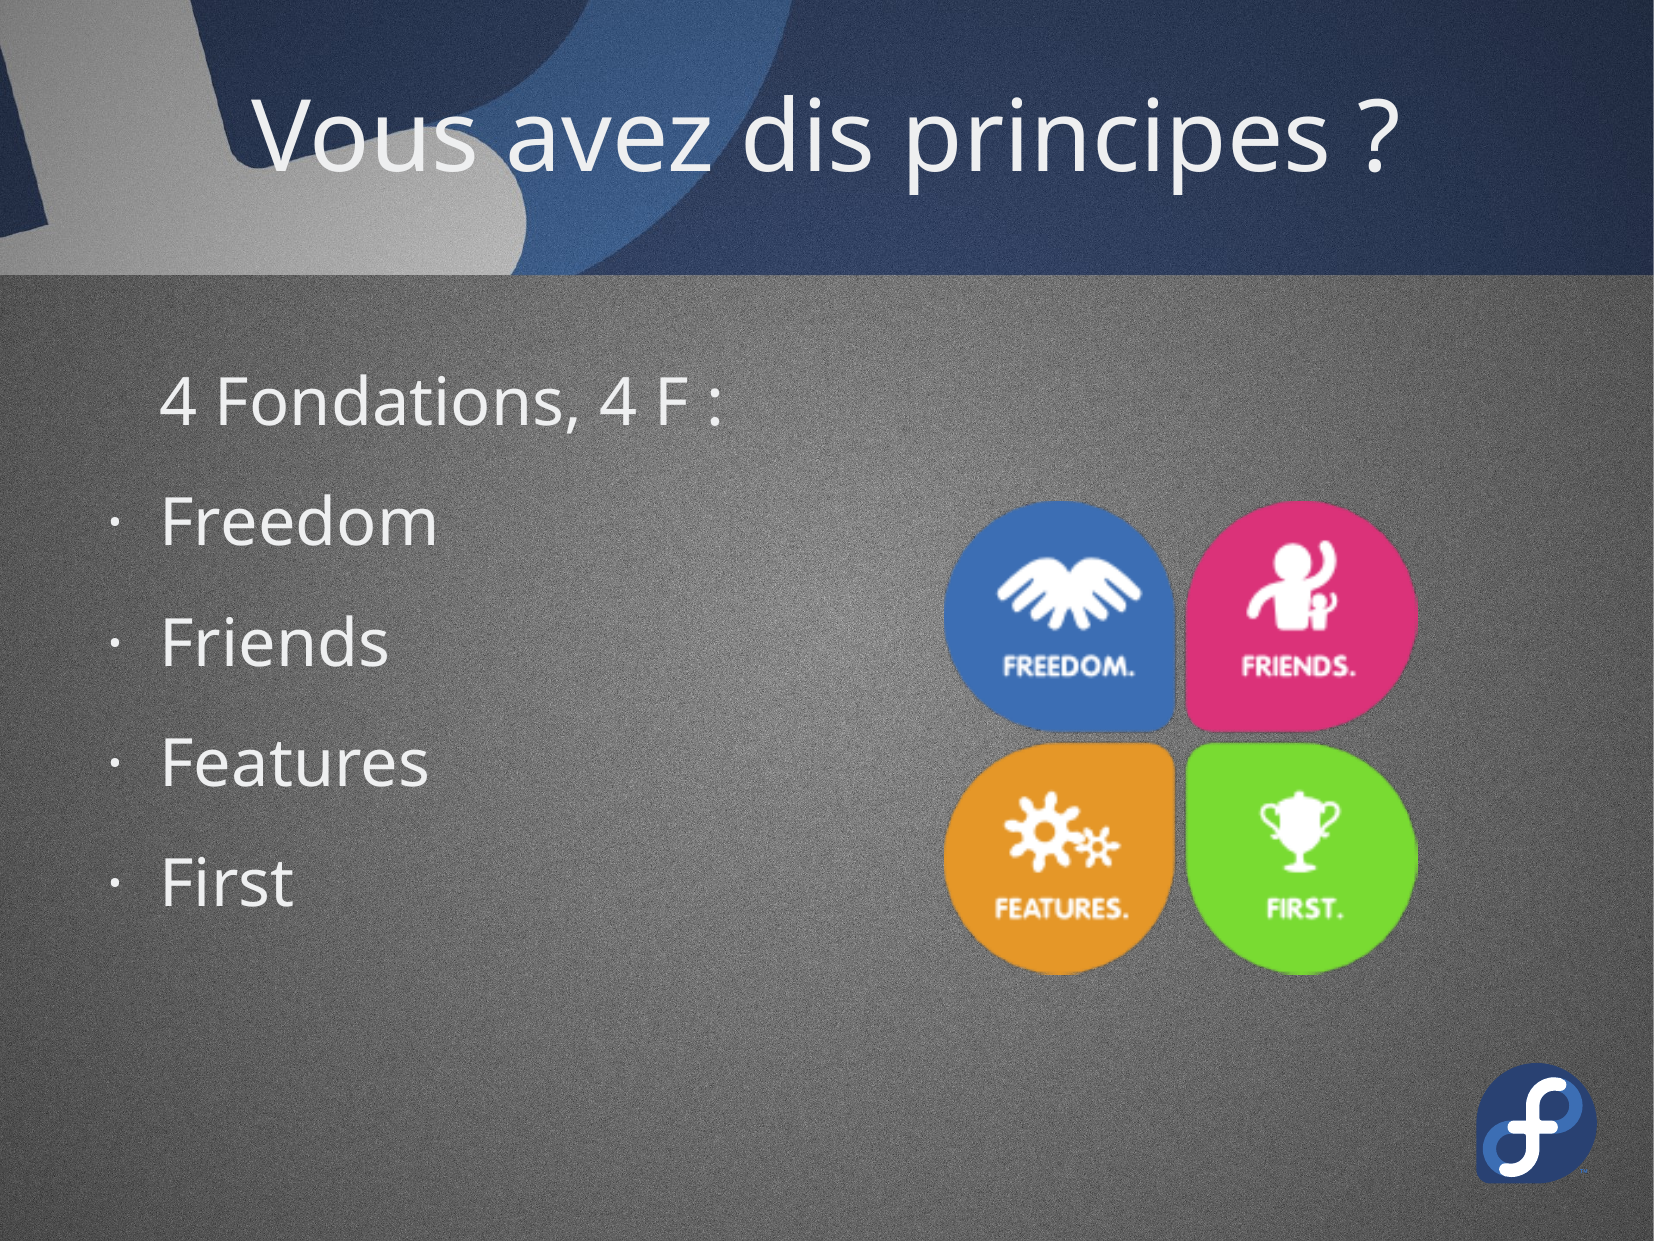

# Vous avez dis principes ?
4 Fondations, 4 F :
Freedom
Friends
Features
First